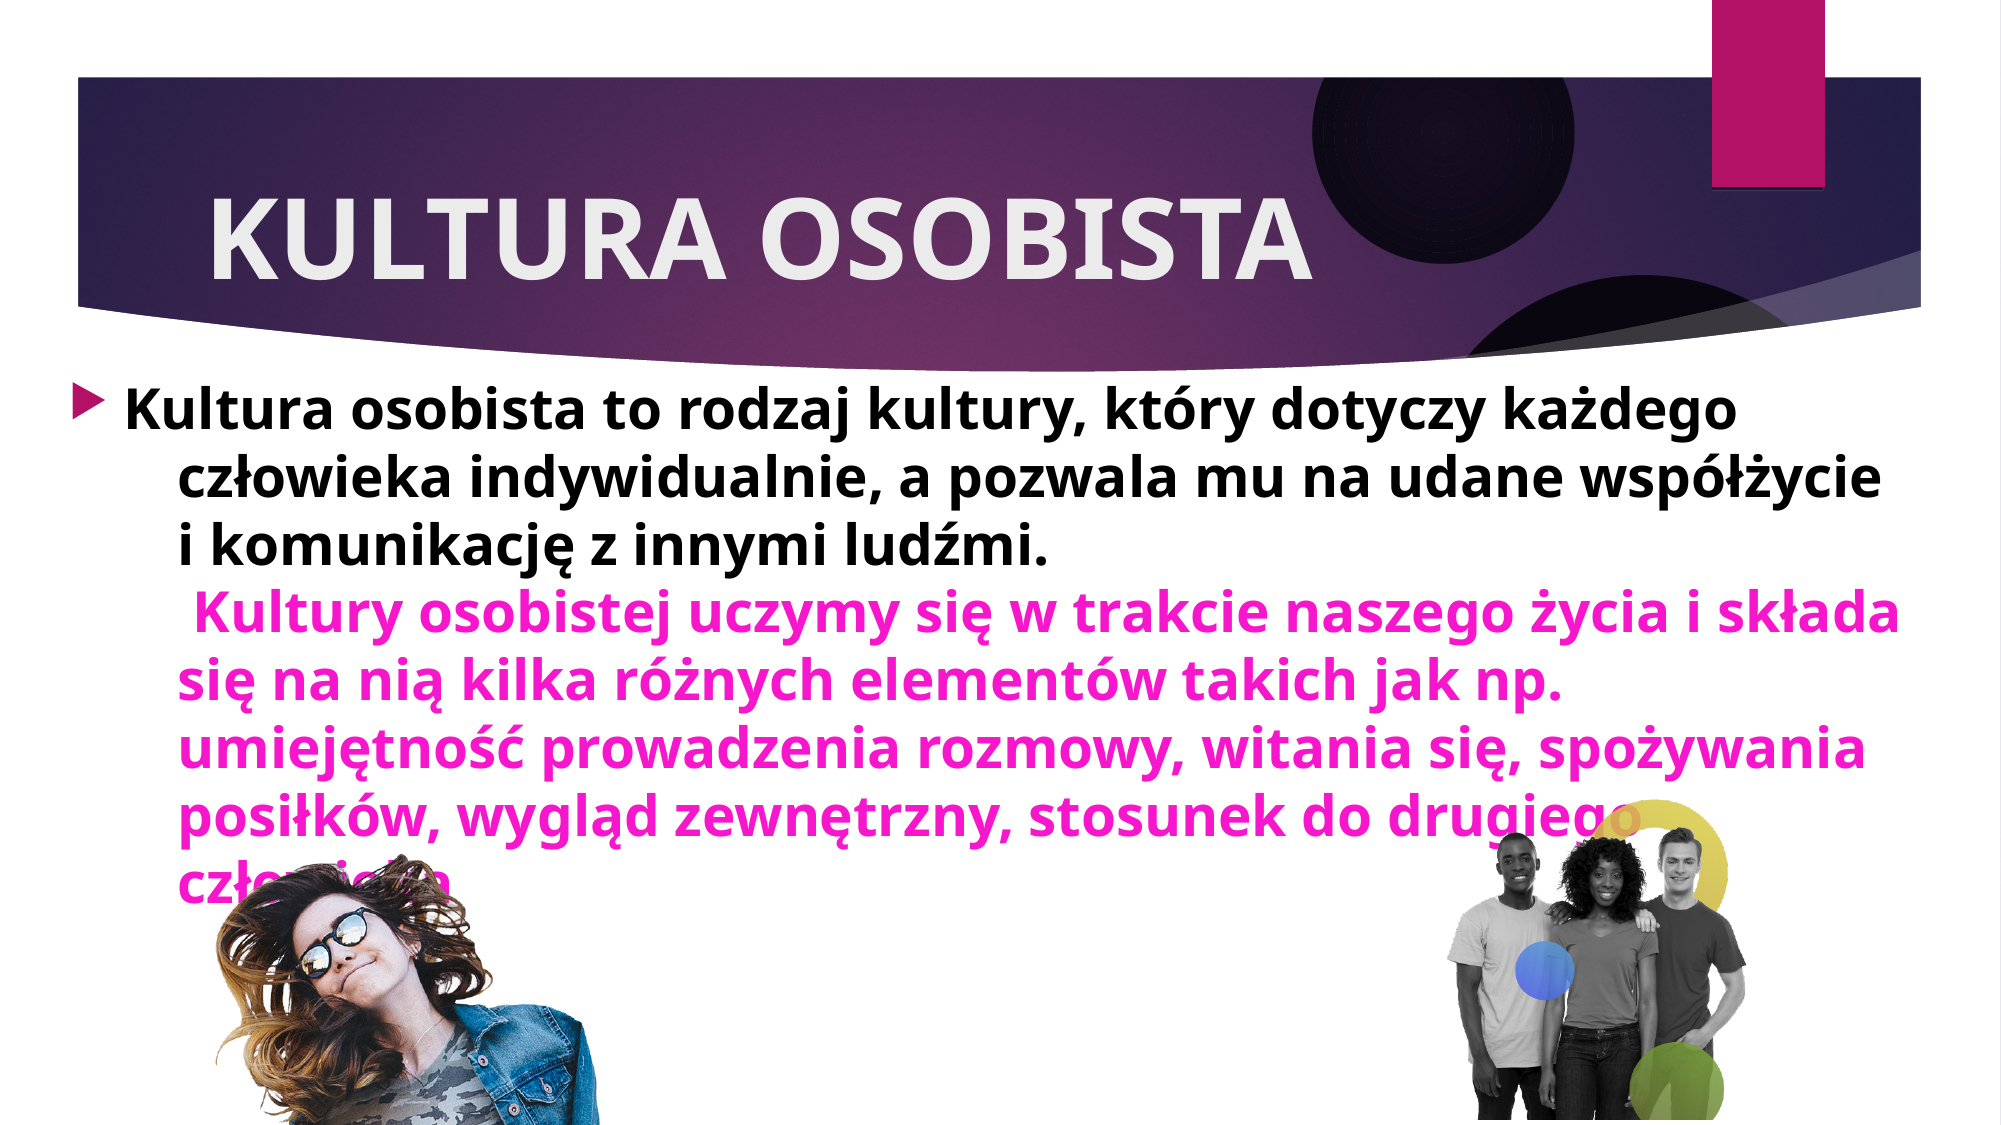

# KULTURA OSOBISTA
Kultura osobista to rodzaj kultury, który dotyczy każdego człowieka indywidualnie, a pozwala mu na udane współżycie i komunikację z innymi ludźmi.
 Kultury osobistej uczymy się w trakcie naszego życia i składa się na nią kilka różnych elementów takich jak np. umiejętność prowadzenia rozmowy, witania się, spożywania posiłków, wygląd zewnętrzny, stosunek do drugiego człowieka